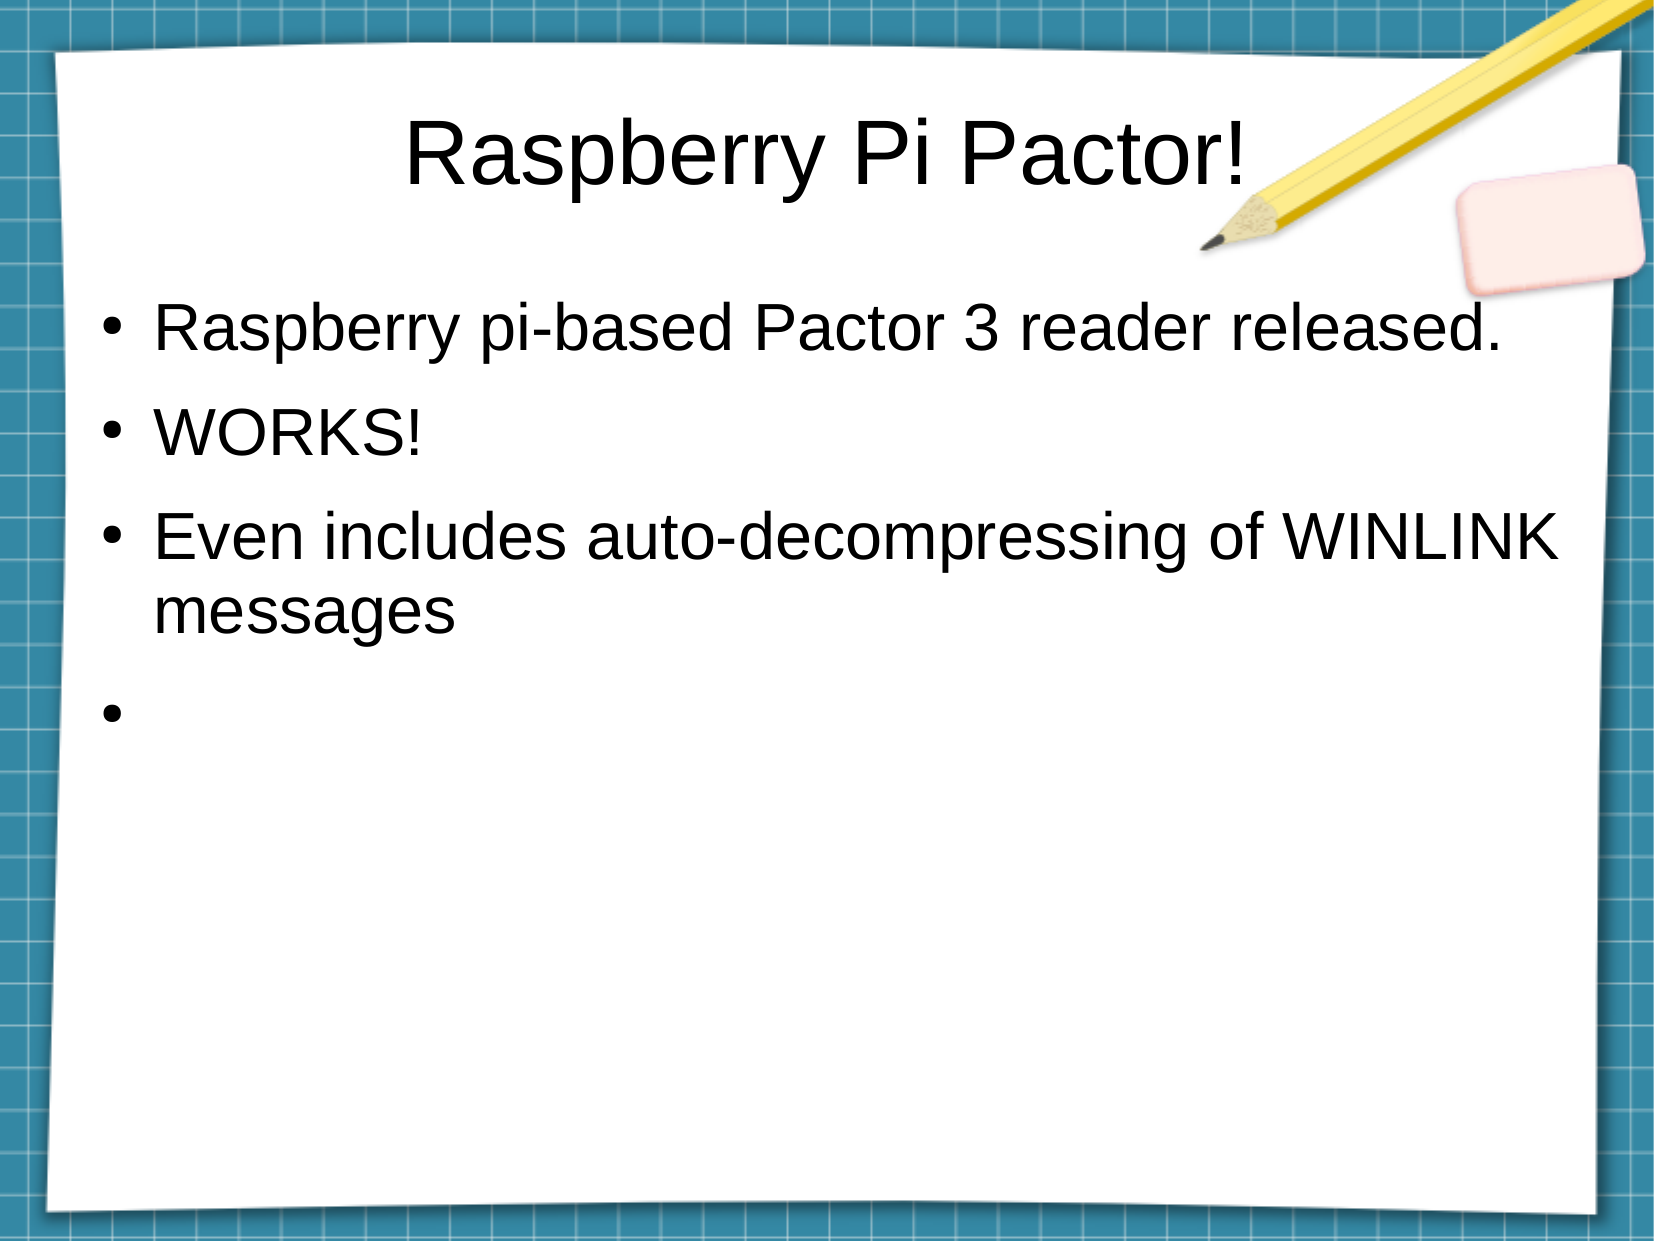

# Raspberry Pi Pactor!
Raspberry pi-based Pactor 3 reader released.
WORKS!
Even includes auto-decompressing of WINLINK messages